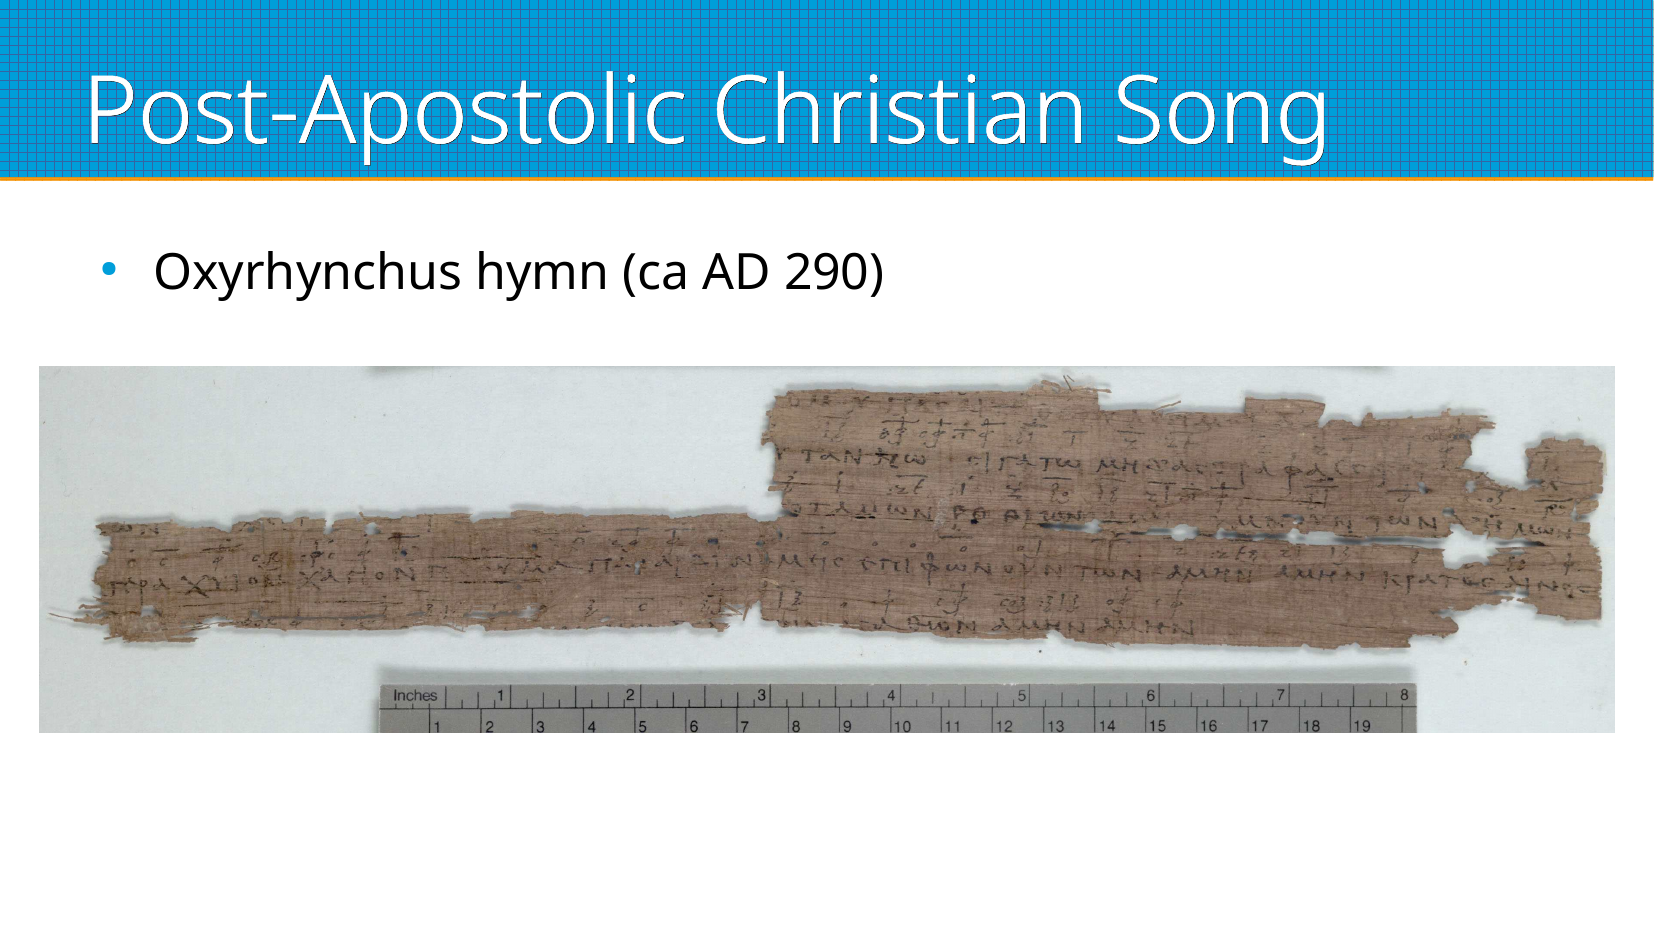

# Post-Apostolic Christian Song
Oxyrhynchus hymn (ca AD 290)